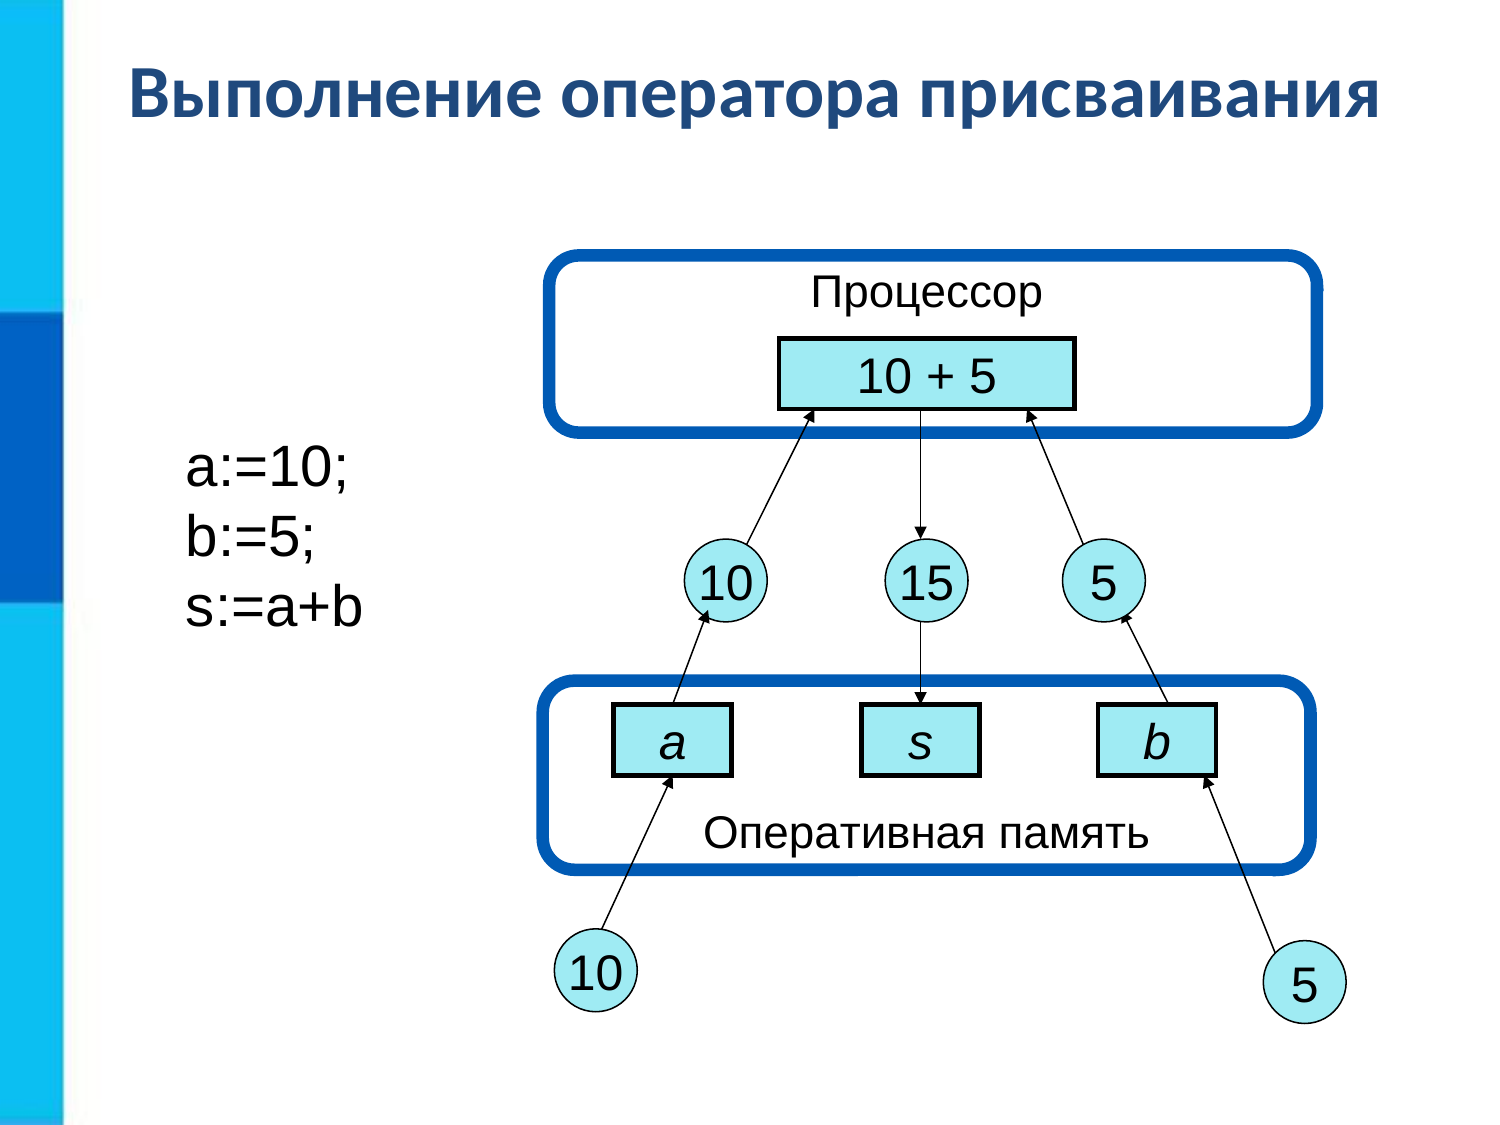

Выполнение оператора присваивания
Процессор
10 + 5
a:=10;
b:=5;
s:=a+b
10
15
5
Оперативная память
a
s
b
10
5